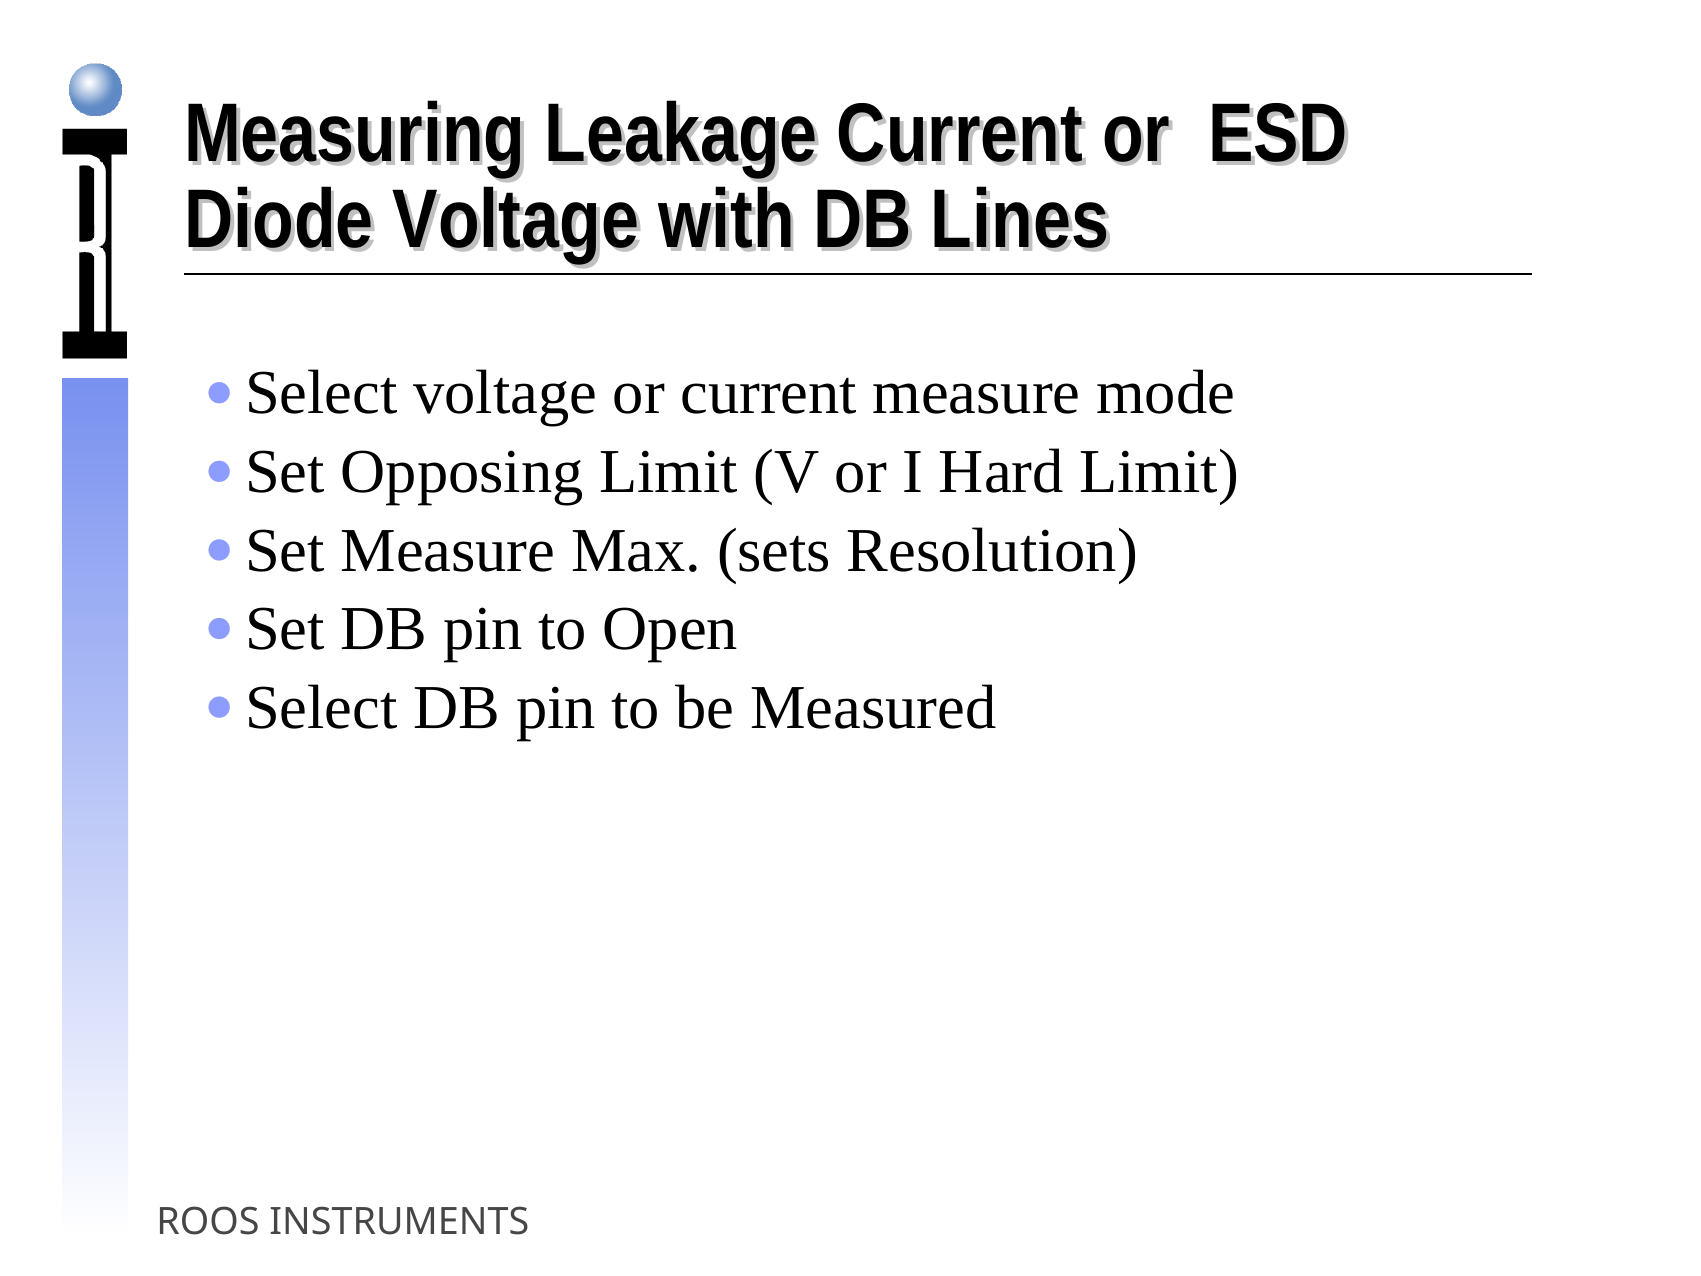

Measuring Leakage Current or ESD Diode Voltage with DB Lines
Select voltage or current measure mode
Set Opposing Limit (V or I Hard Limit)
Set Measure Max. (sets Resolution)
Set DB pin to Open
Select DB pin to be Measured